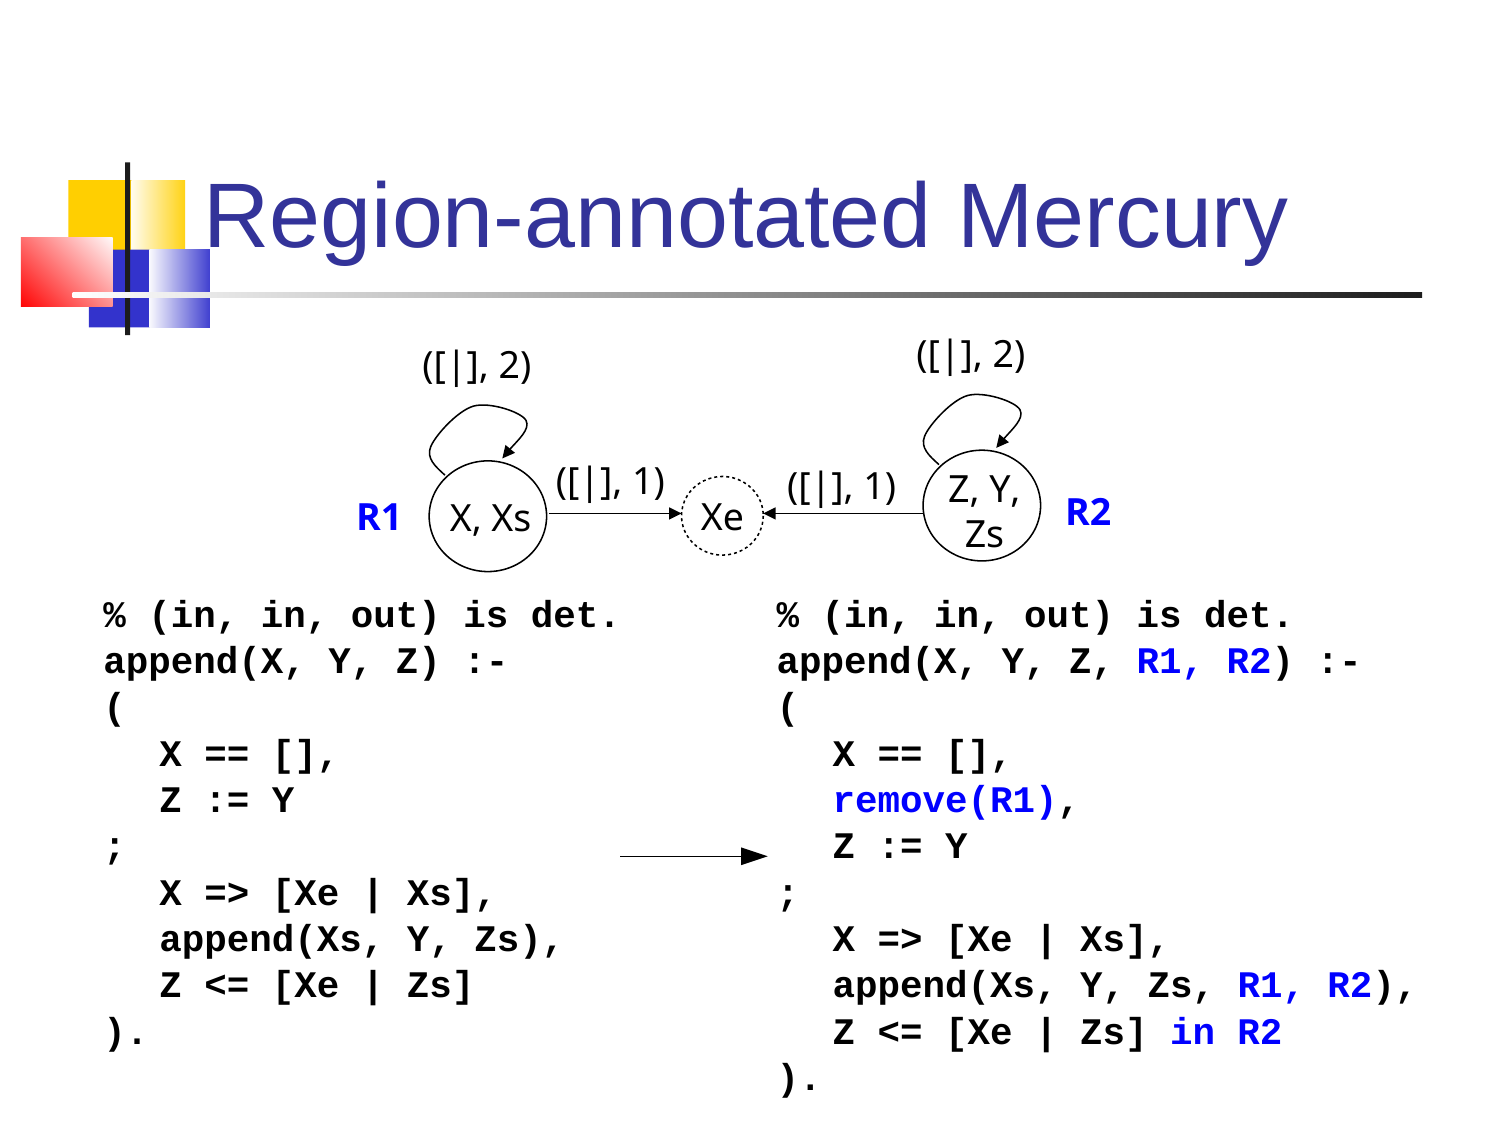

# Region-annotated Mercury
([|], 2)
([|], 2)
([|], 1)
([|], 1)
Z, Y,
Zs
Xe
R2
R1
X, Xs
% (in, in, out) is det.
append(X, Y, Z) :-
(
	X == [],
	Z := Y
;
	X => [Xe | Xs],
	append(Xs, Y, Zs),
	Z <= [Xe | Zs]
).
% (in, in, out) is det.
append(X, Y, Z, R1, R2) :-
(
	X == [],
	remove(R1),
	Z := Y
;
	X => [Xe | Xs],
	append(Xs, Y, Zs, R1, R2),
	Z <= [Xe | Zs] in R2
).